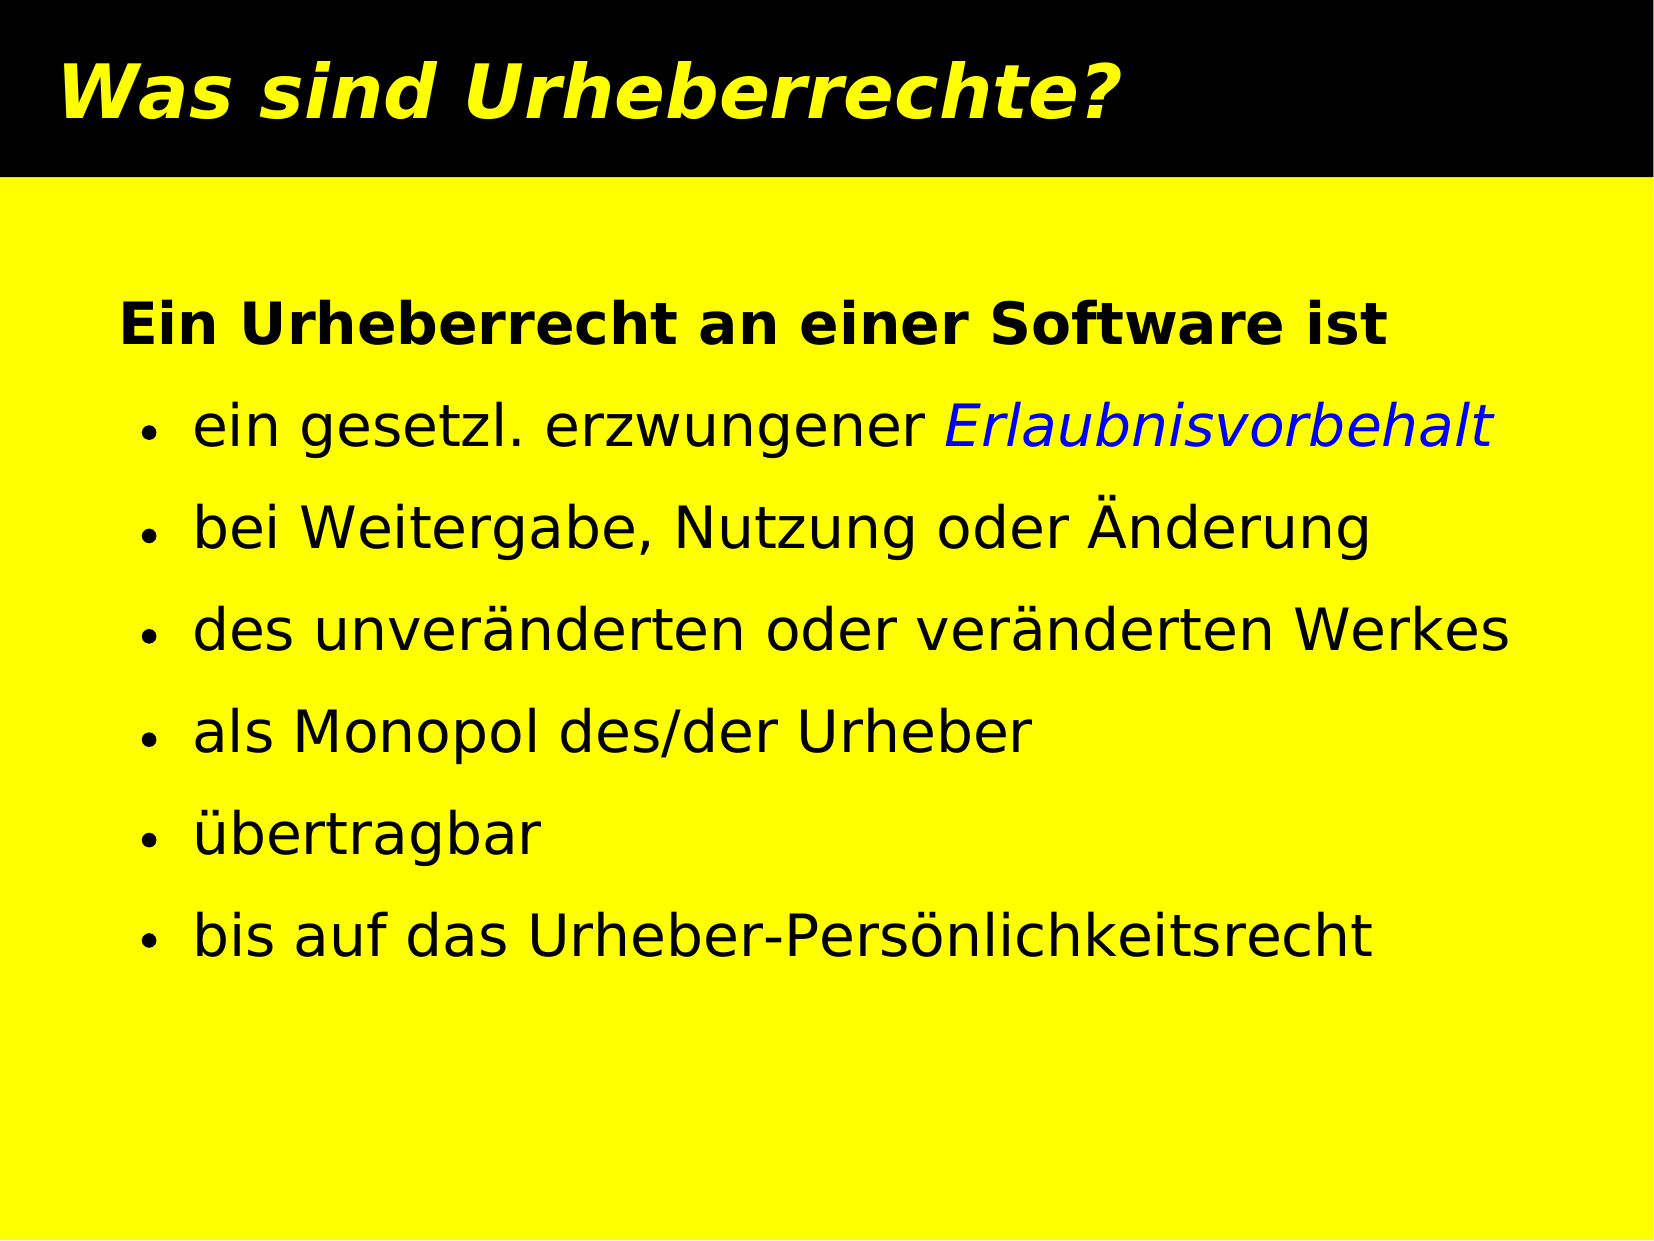

Was sind Urheberrechte?
Ein Urheberrecht an einer Software ist
	ein gesetzl. erzwungener Erlaubnisvorbehalt
	bei Weitergabe, Nutzung oder Änderung
	des unveränderten oder veränderten Werkes
	als Monopol des/der Urheber
	übertragbar
	bis auf das Urheber-Persönlichkeitsrecht